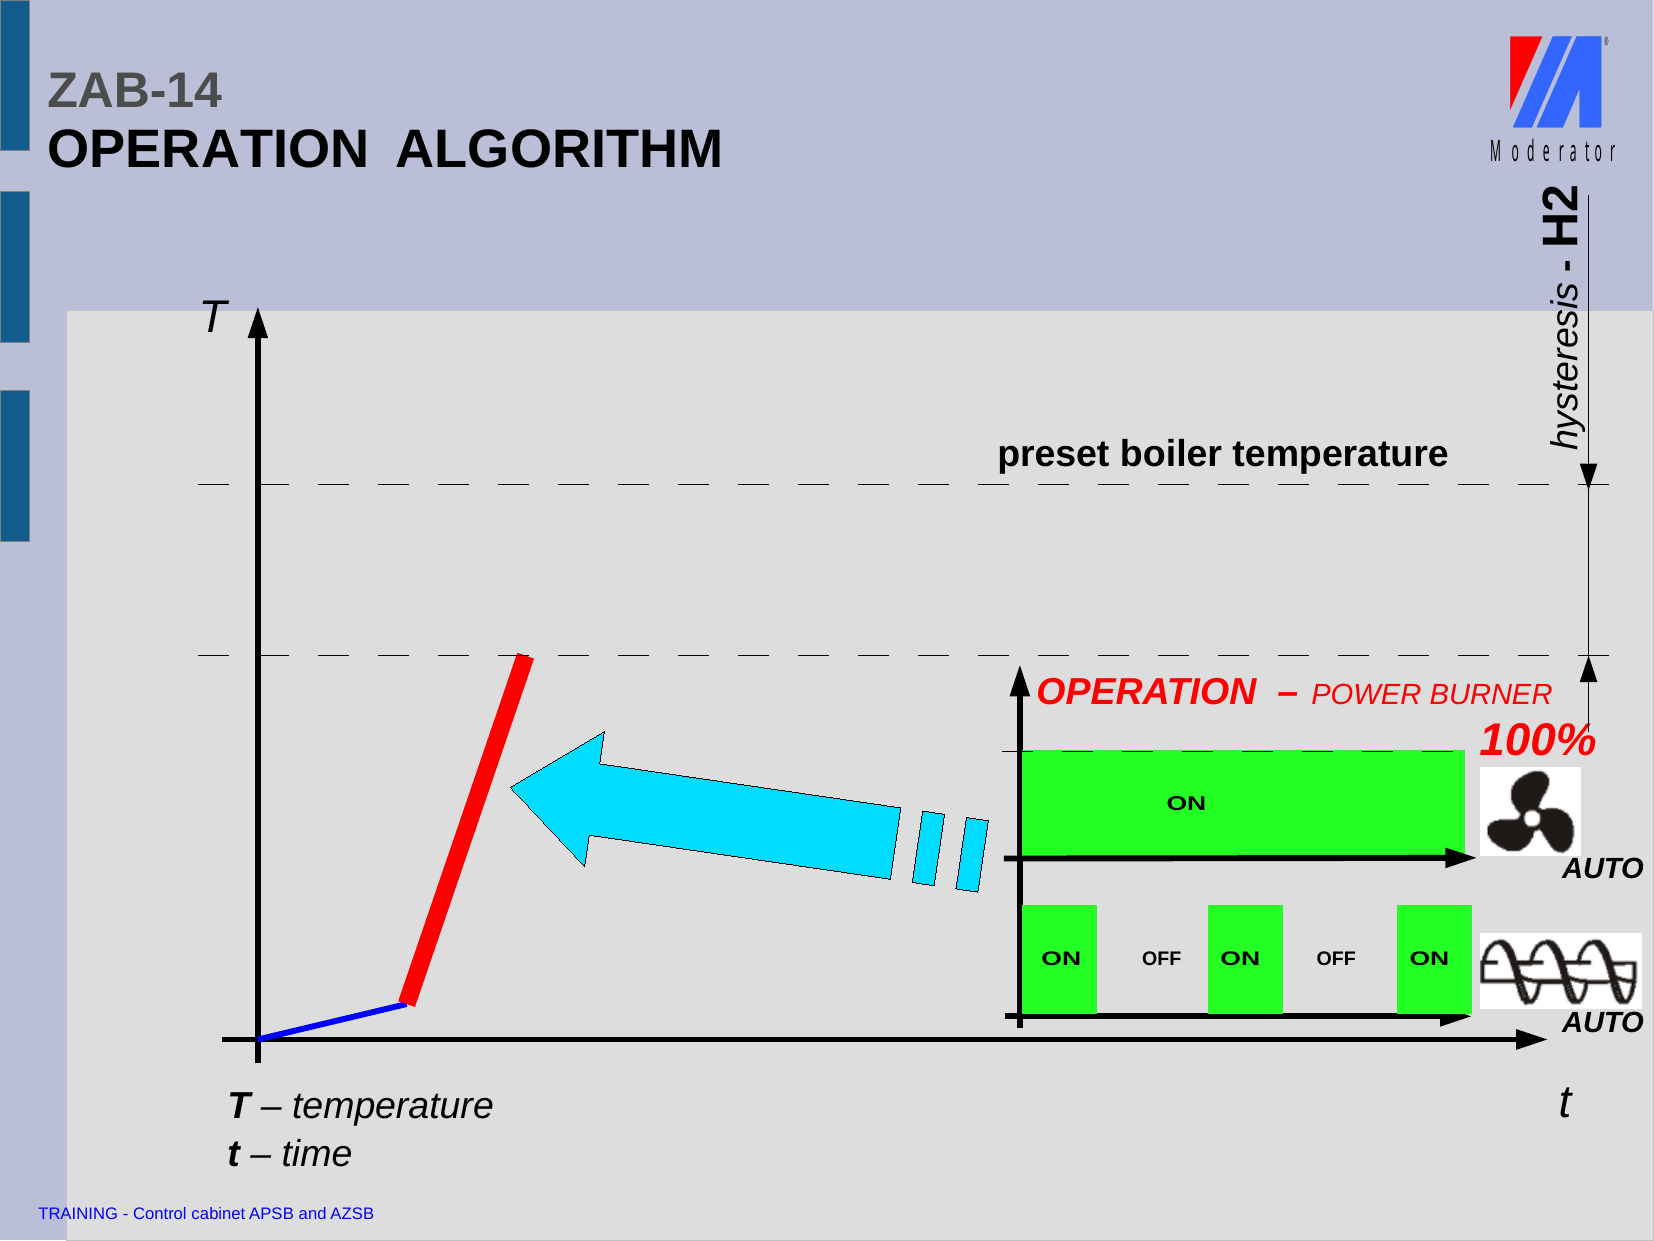

# ZAB-14 OPERATION ALGORITHM
hysteresis - H2
T
preset boiler temperature
OPERATION – POWER BURNER 							100%
ON
ON
OFF
ON
OFF
ON
AUTO
AUTO
t
T – temperature
t – time
TRAINING - Control cabinet APSB and AZSB